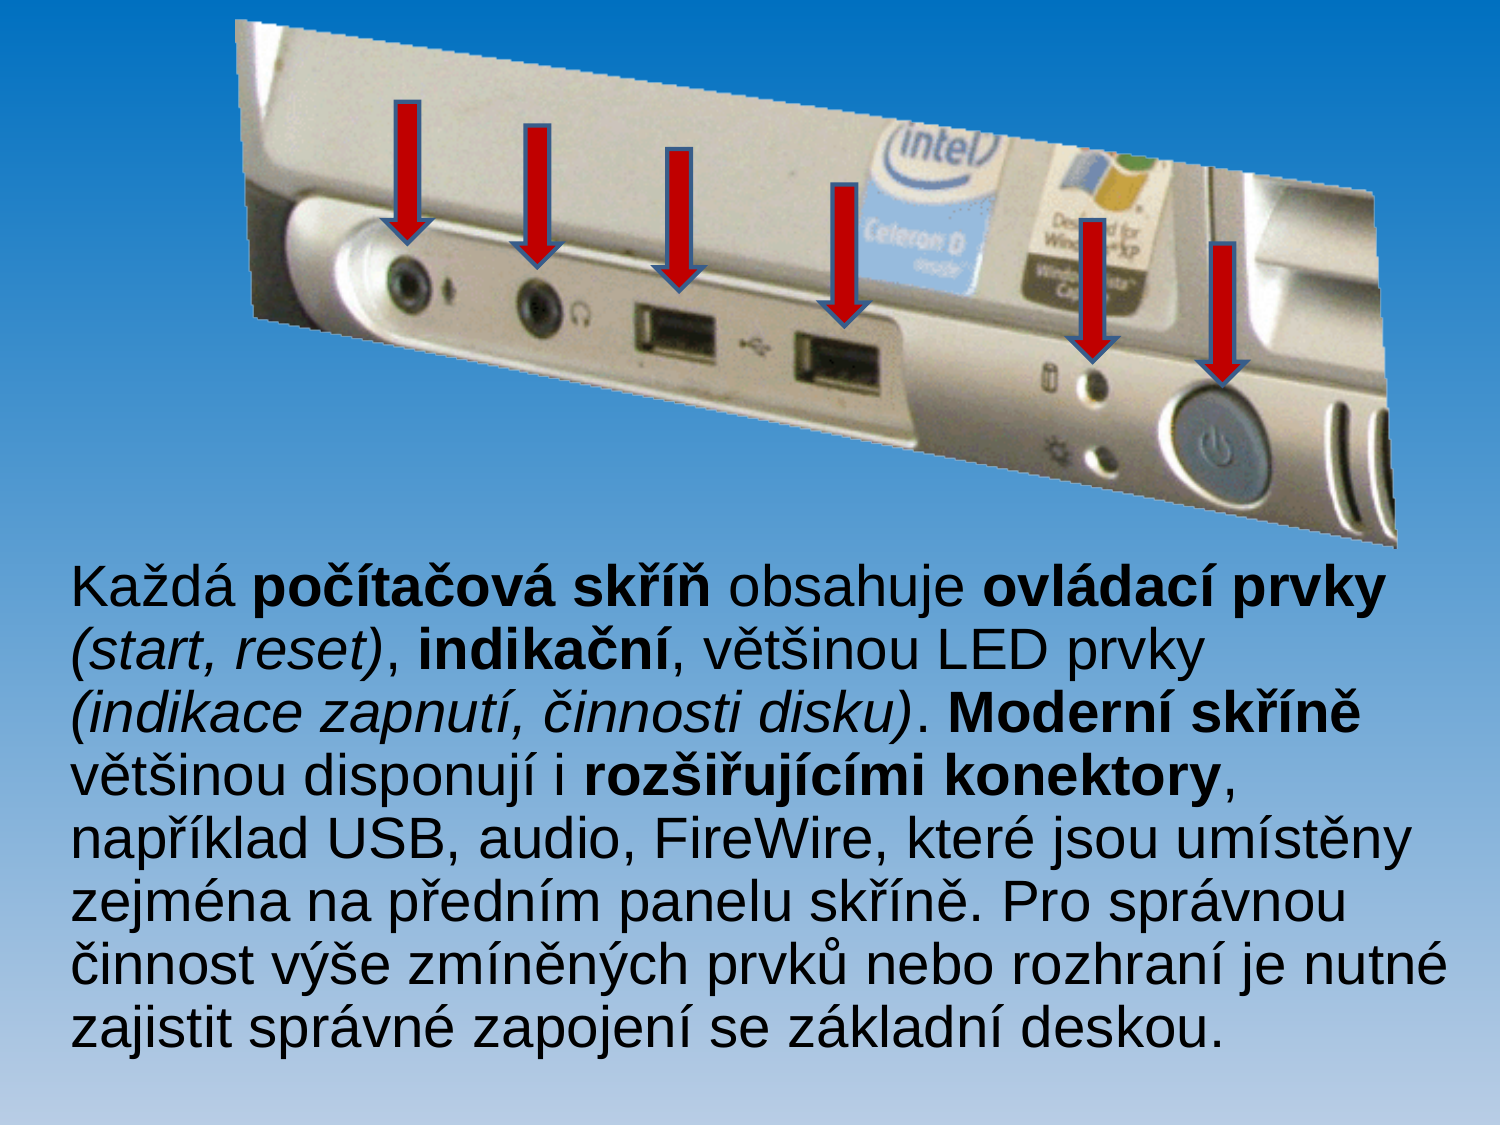

# Každá počítačová skříň obsahuje ovládací prvky (start, reset), indikační, většinou LED prvky (indikace zapnutí, činnosti disku). Moderní skříně většinou disponují i rozšiřujícími konektory, například USB, audio, FireWire, které jsou umístěny zejména na předním panelu skříně. Pro správnou činnost výše zmíněných prvků nebo rozhraní je nutné zajistit správné zapojení se základní deskou.